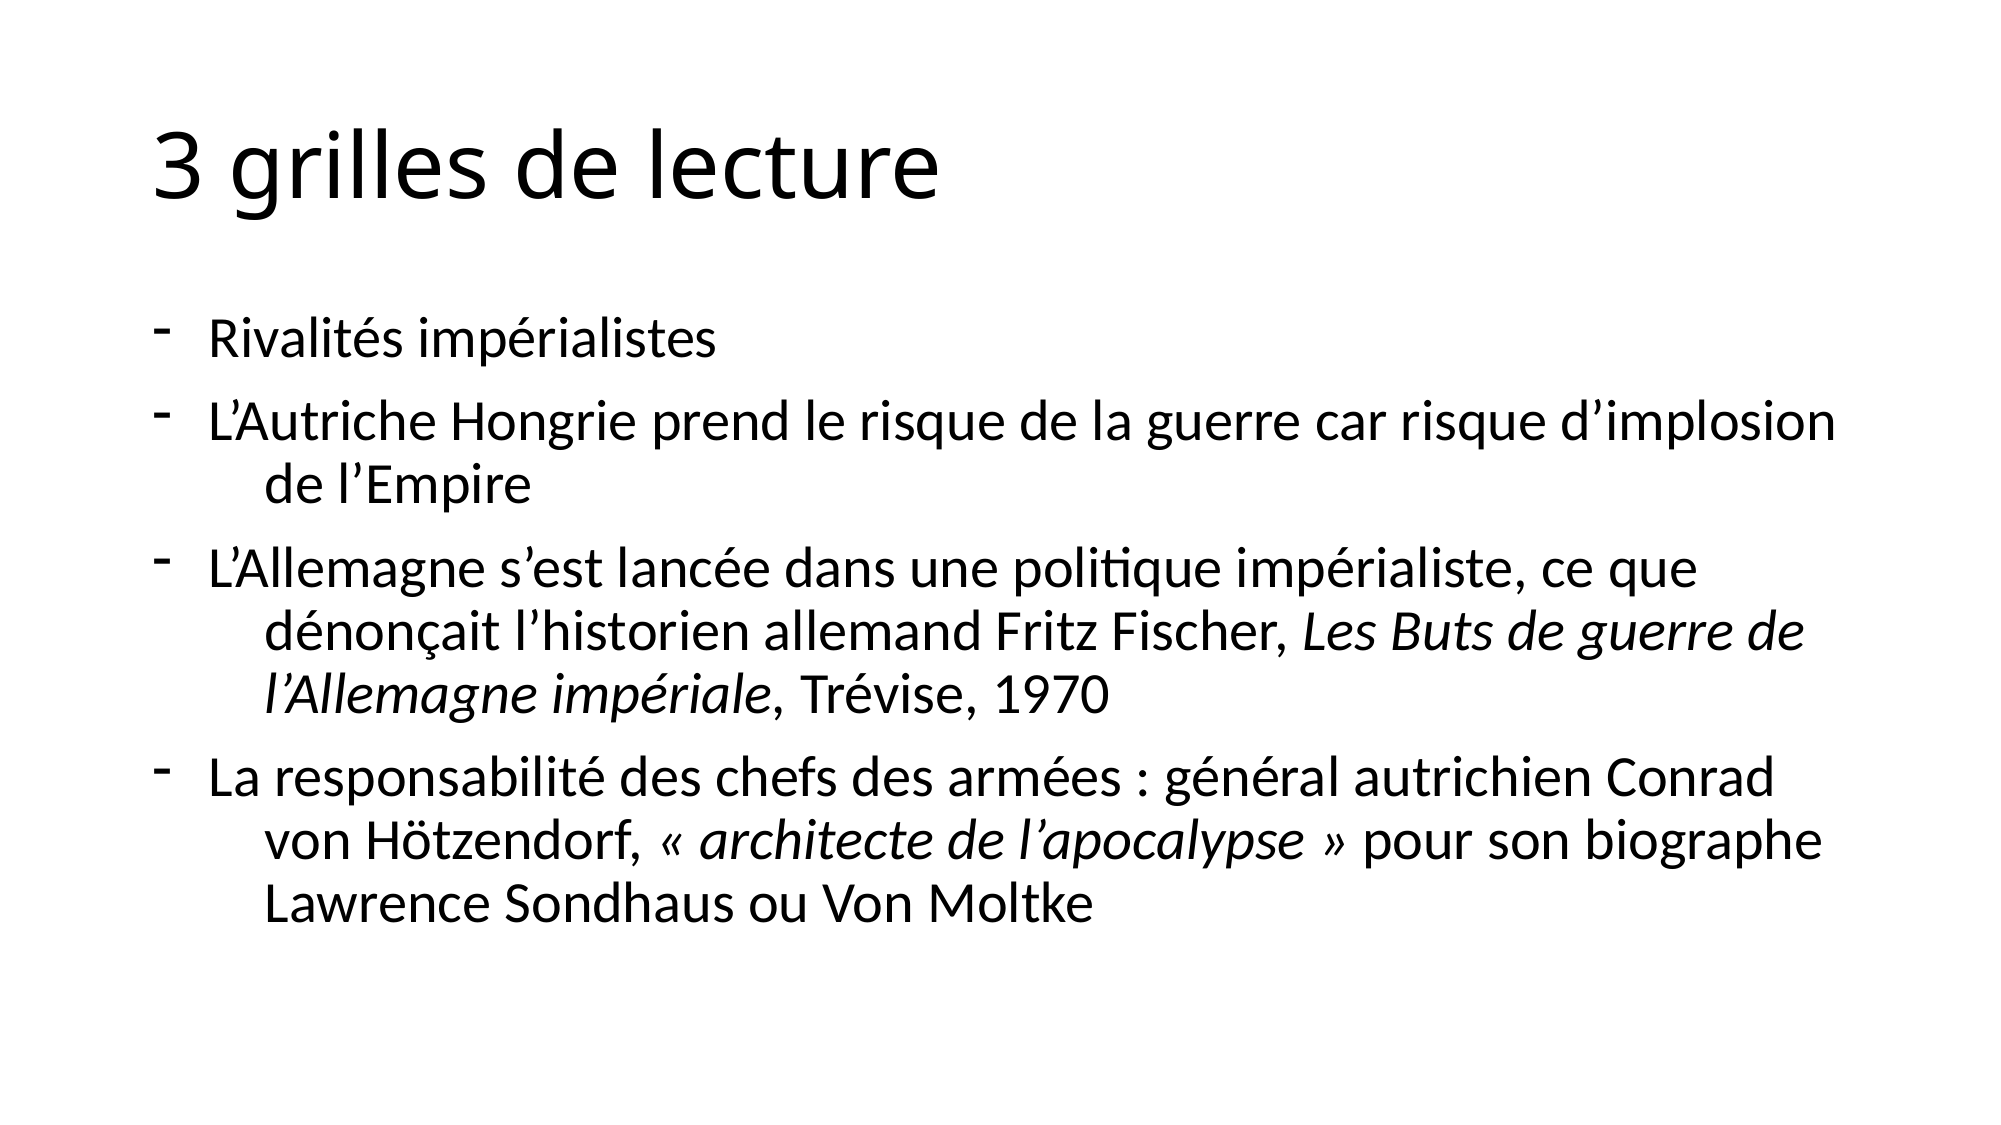

# 3 grilles de lecture
Rivalités impérialistes
L’Autriche Hongrie prend le risque de la guerre car risque d’implosion de l’Empire
L’Allemagne s’est lancée dans une politique impérialiste, ce que dénonçait l’historien allemand Fritz Fischer, Les Buts de guerre de l’Allemagne impériale, Trévise, 1970
La responsabilité des chefs des armées : général autrichien Conrad von Hötzendorf, « architecte de l’apocalypse » pour son biographe Lawrence Sondhaus ou Von Moltke